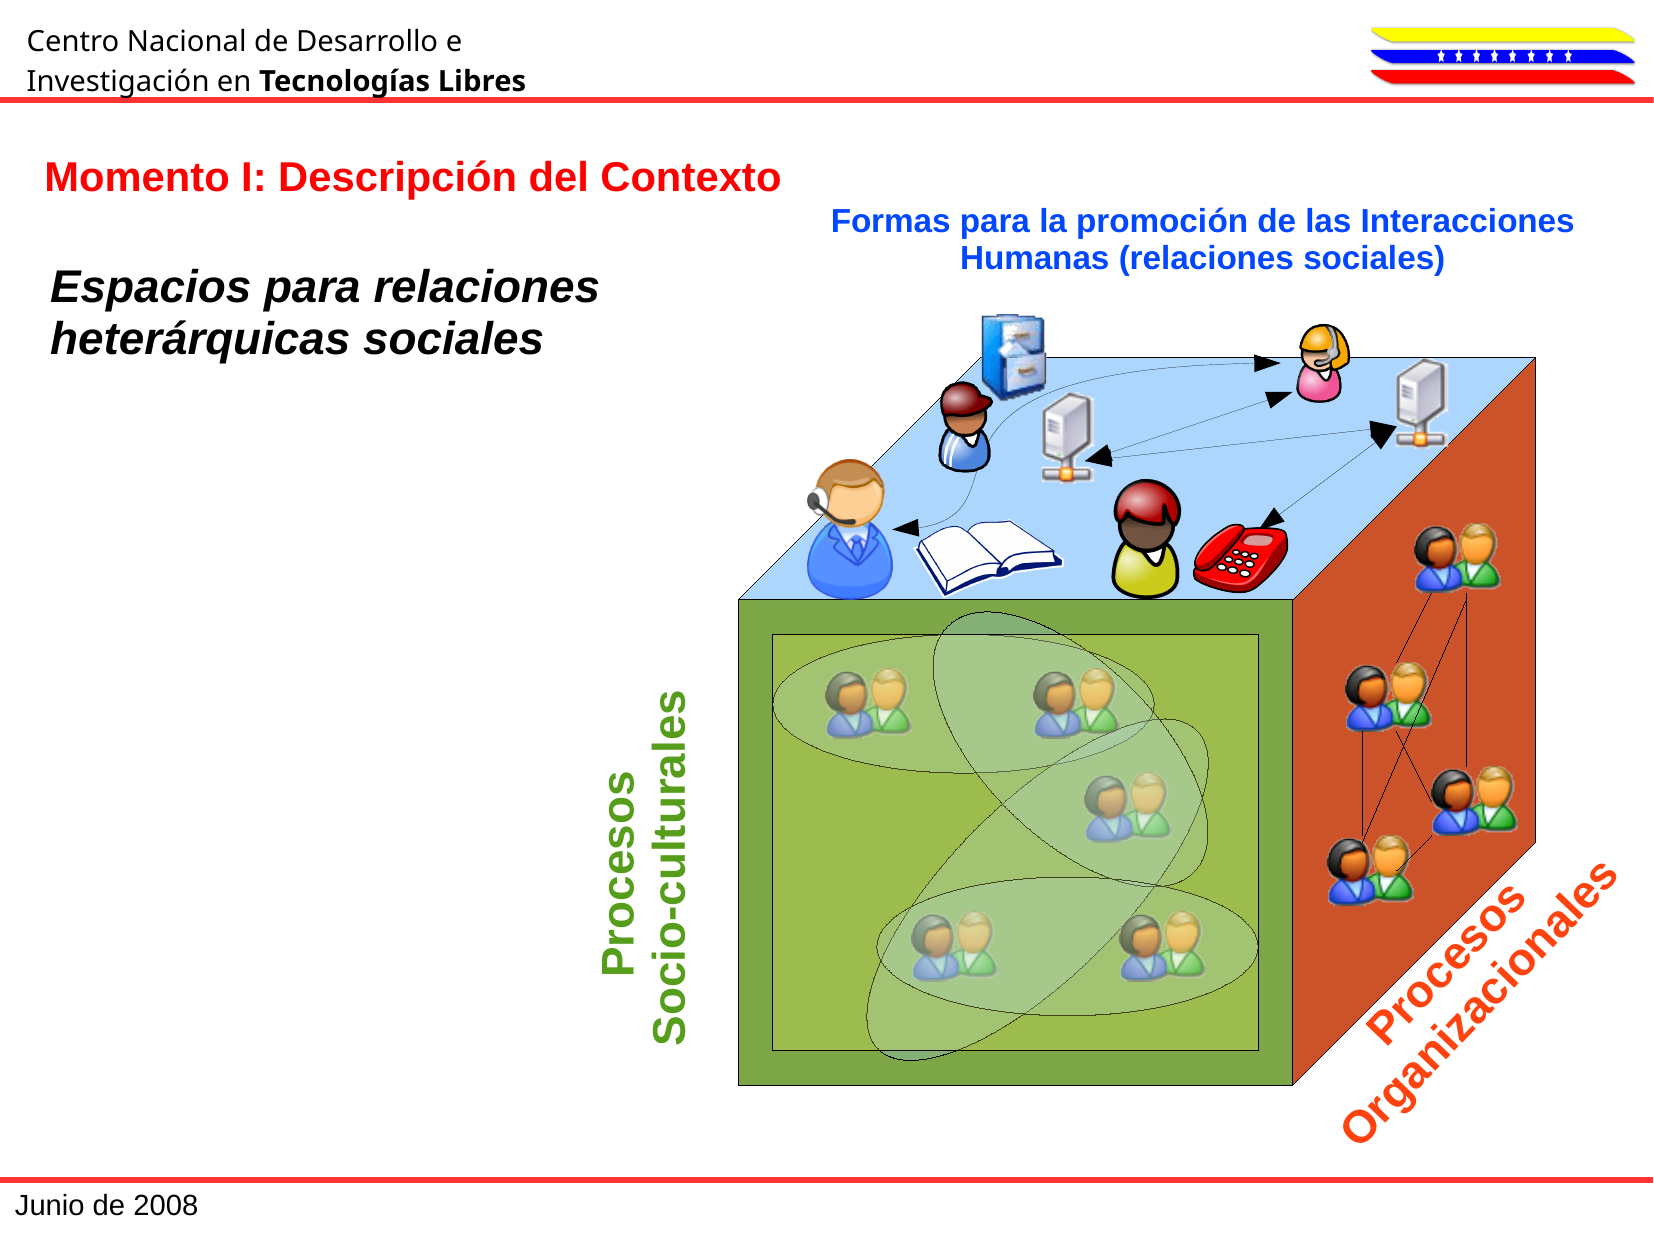

Momento I: Descripción del Contexto
Formas para la promoción de las Interacciones Humanas (relaciones sociales)
Procesos Organizacionales
Procesos
Socio-culturales
Espacios para relaciones heterárquicas sociales